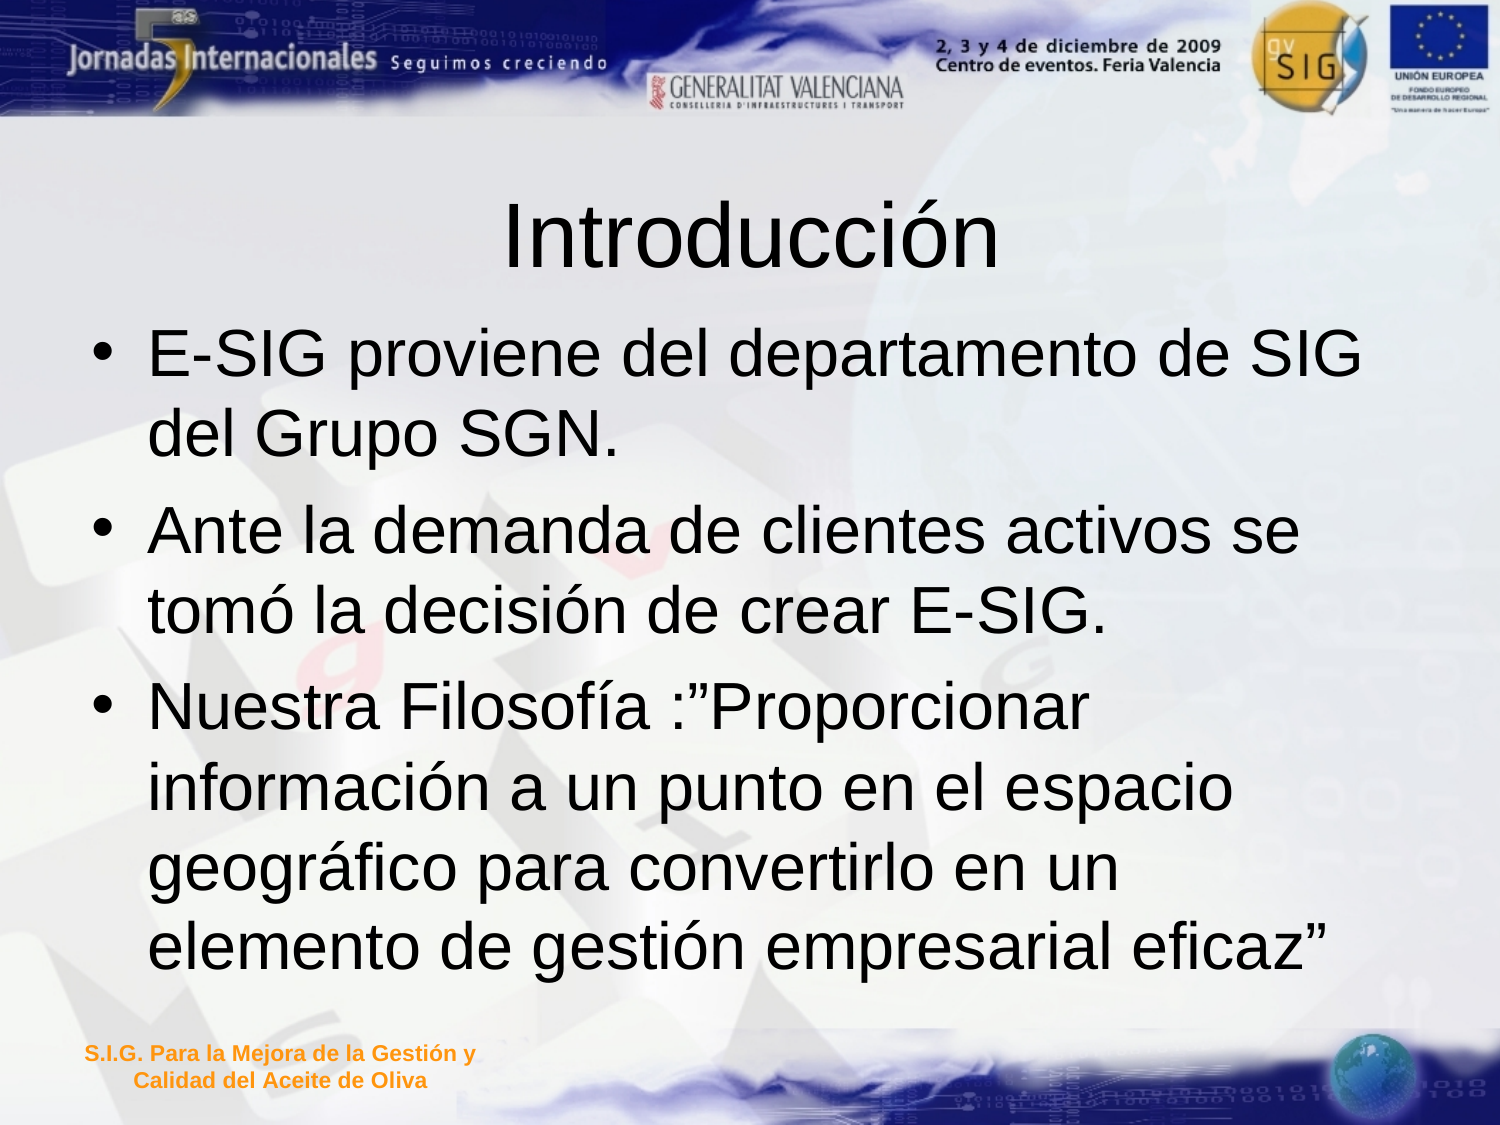

# Introducción
E-SIG proviene del departamento de SIG del Grupo SGN.
Ante la demanda de clientes activos se tomó la decisión de crear E-SIG.
Nuestra Filosofía :”Proporcionar información a un punto en el espacio geográfico para convertirlo en un elemento de gestión empresarial eficaz”
S.I.G. Para la Mejora de la Gestión y Calidad del Aceite de Oliva